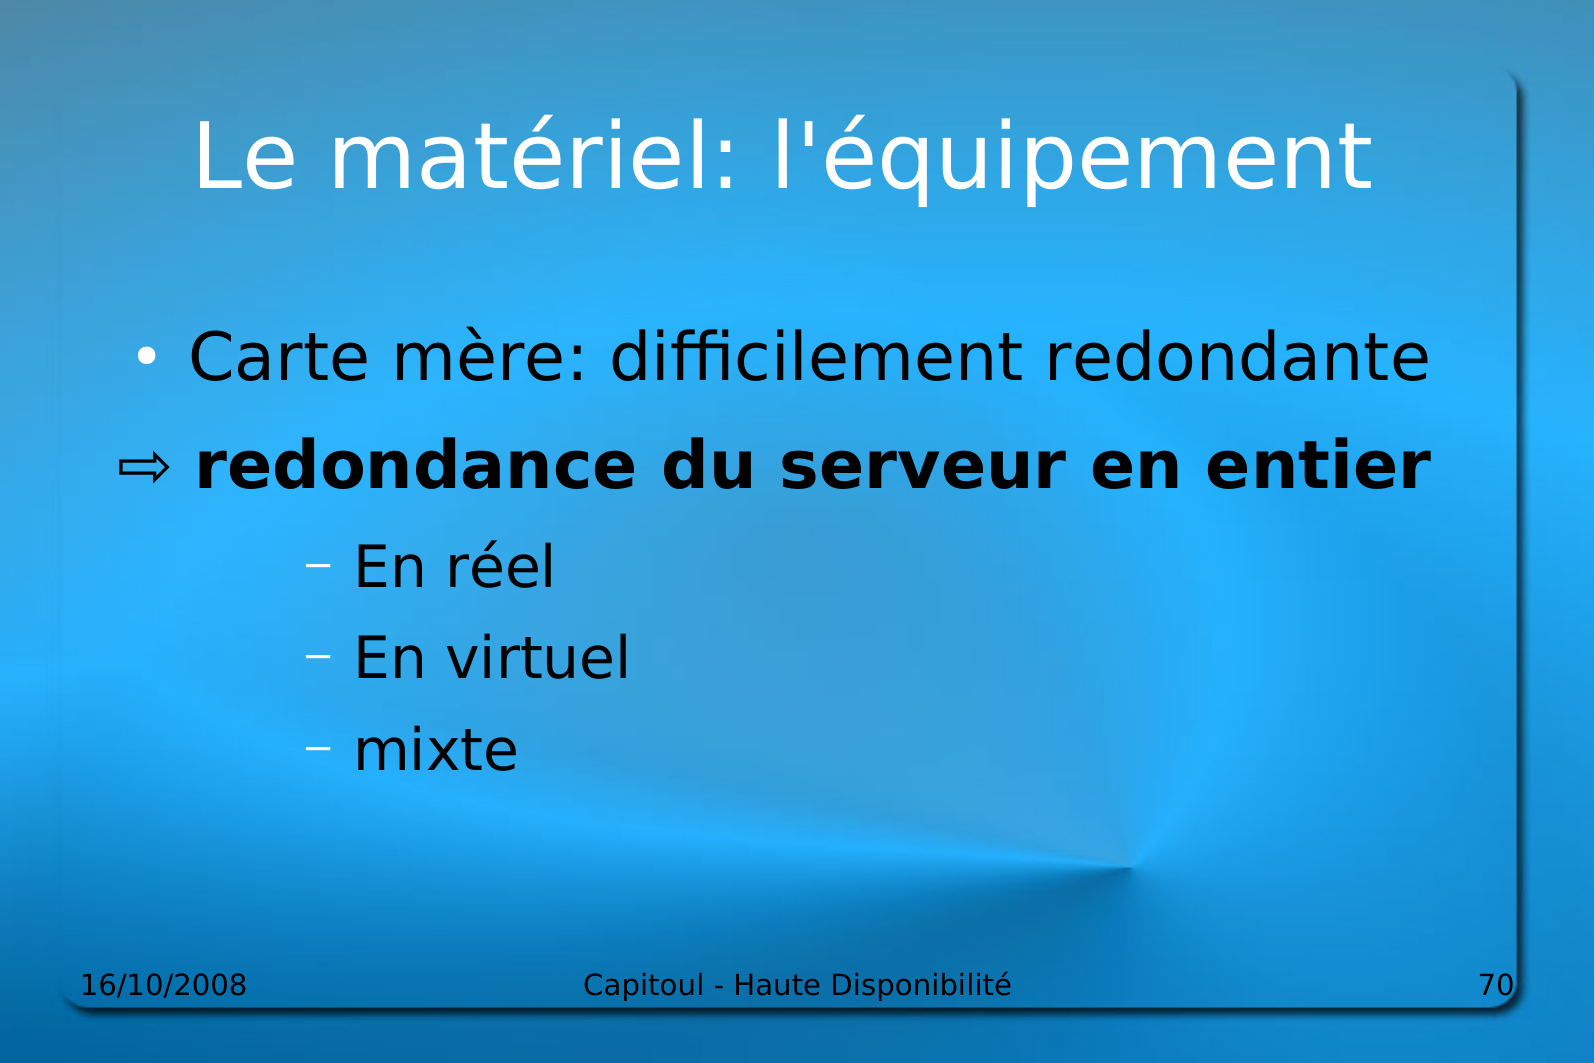

# Le matériel: l'équipement
Carte mère: difficilement redondante
⇨ redondance du serveur en entier
En réel
En virtuel
mixte
16/10/2008
Capitoul - Haute Disponibilité
70